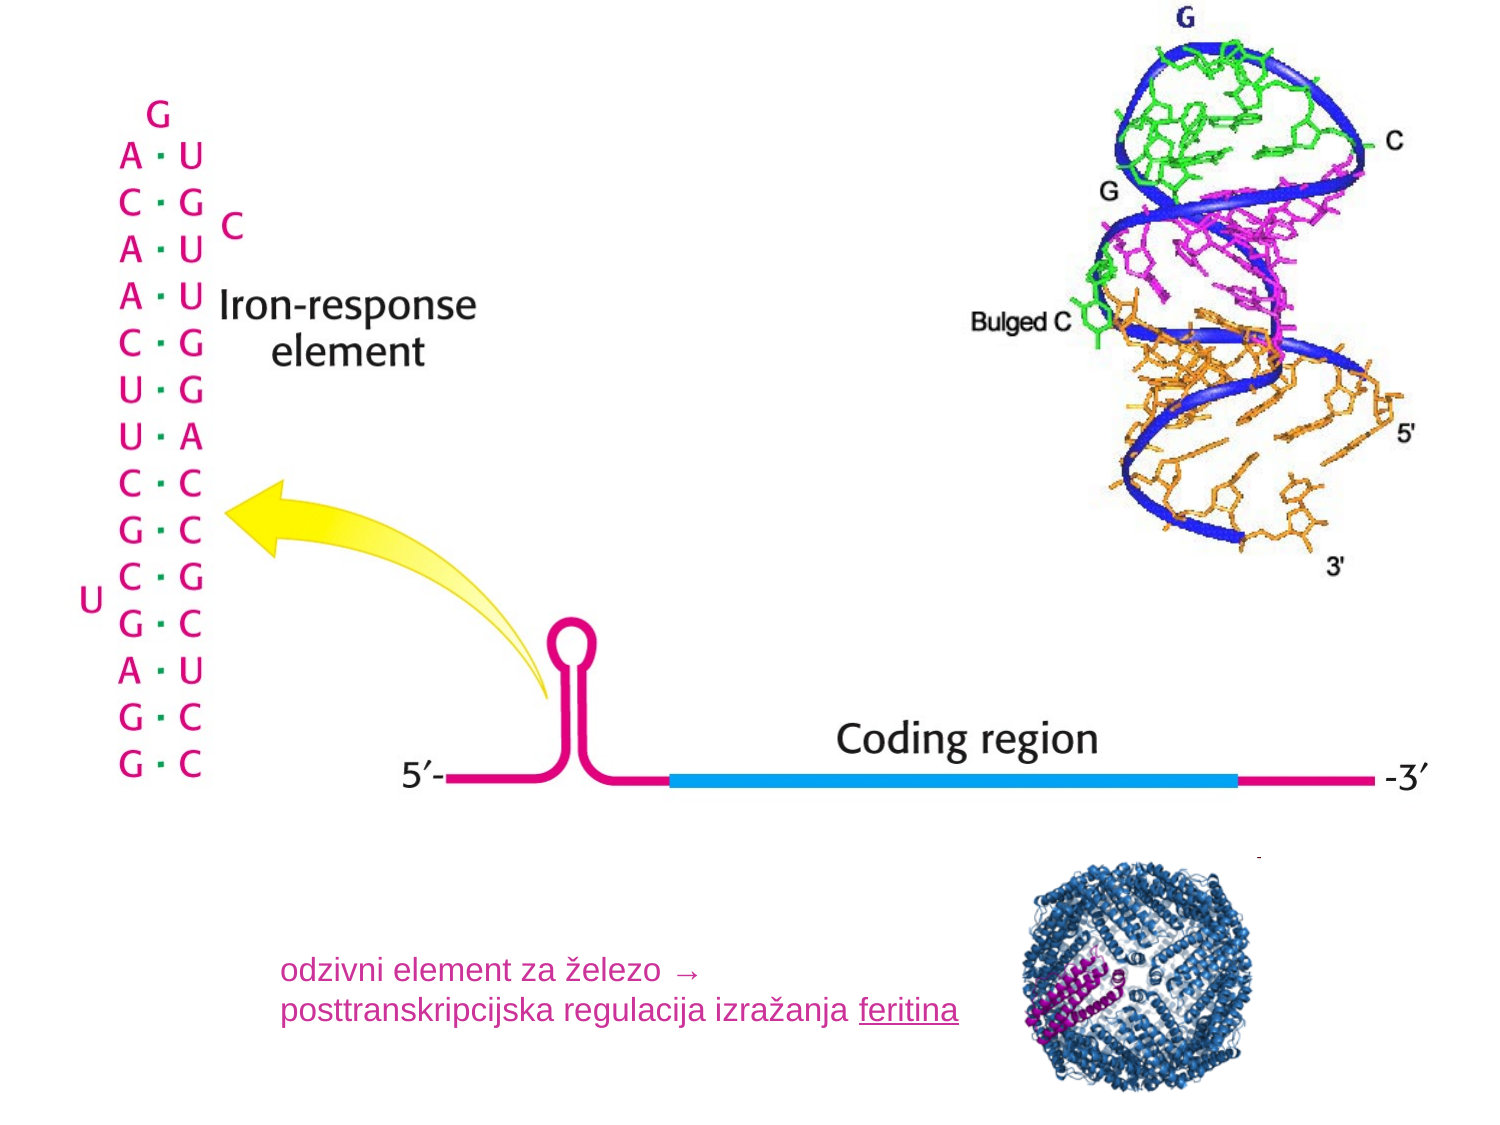

odzivni element za železo →
posttranskripcijska regulacija izražanja feritina